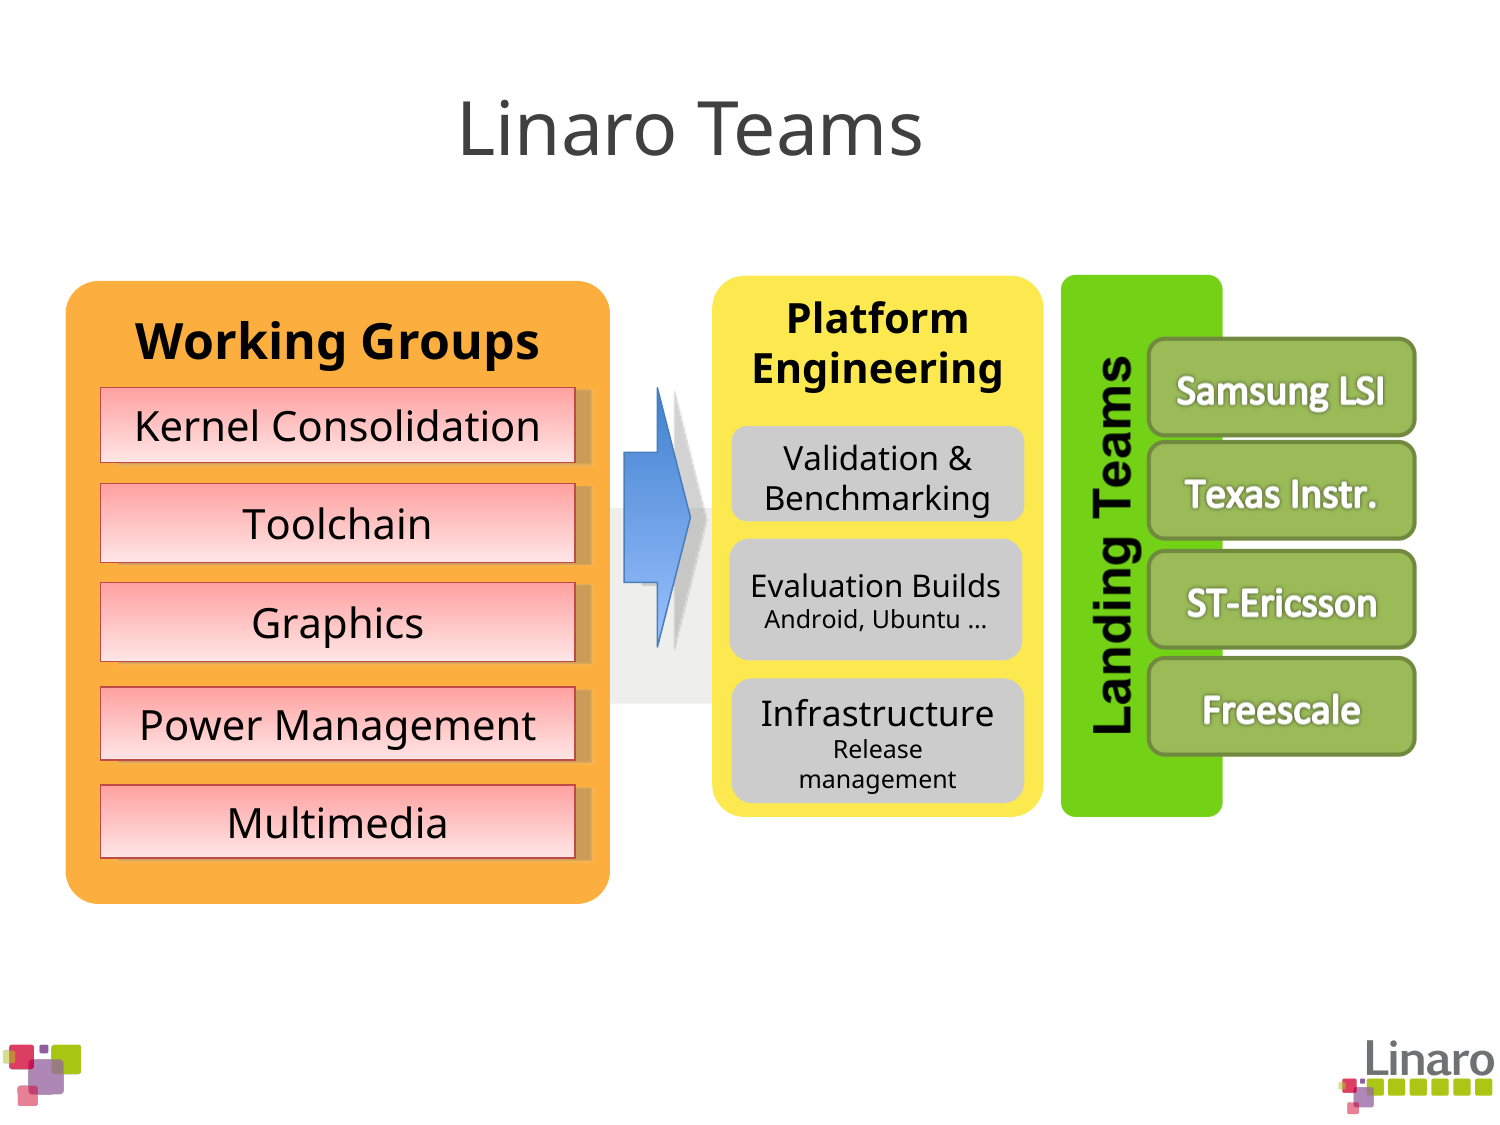

# Linaro Teams
Platform
Engineering
Working Groups
Kernel Consolidation
Validation & Benchmarking
Toolchain
Evaluation Builds
Android, Ubuntu …
Graphics
Infrastructure
Release management
Power Management
:
Multimedia